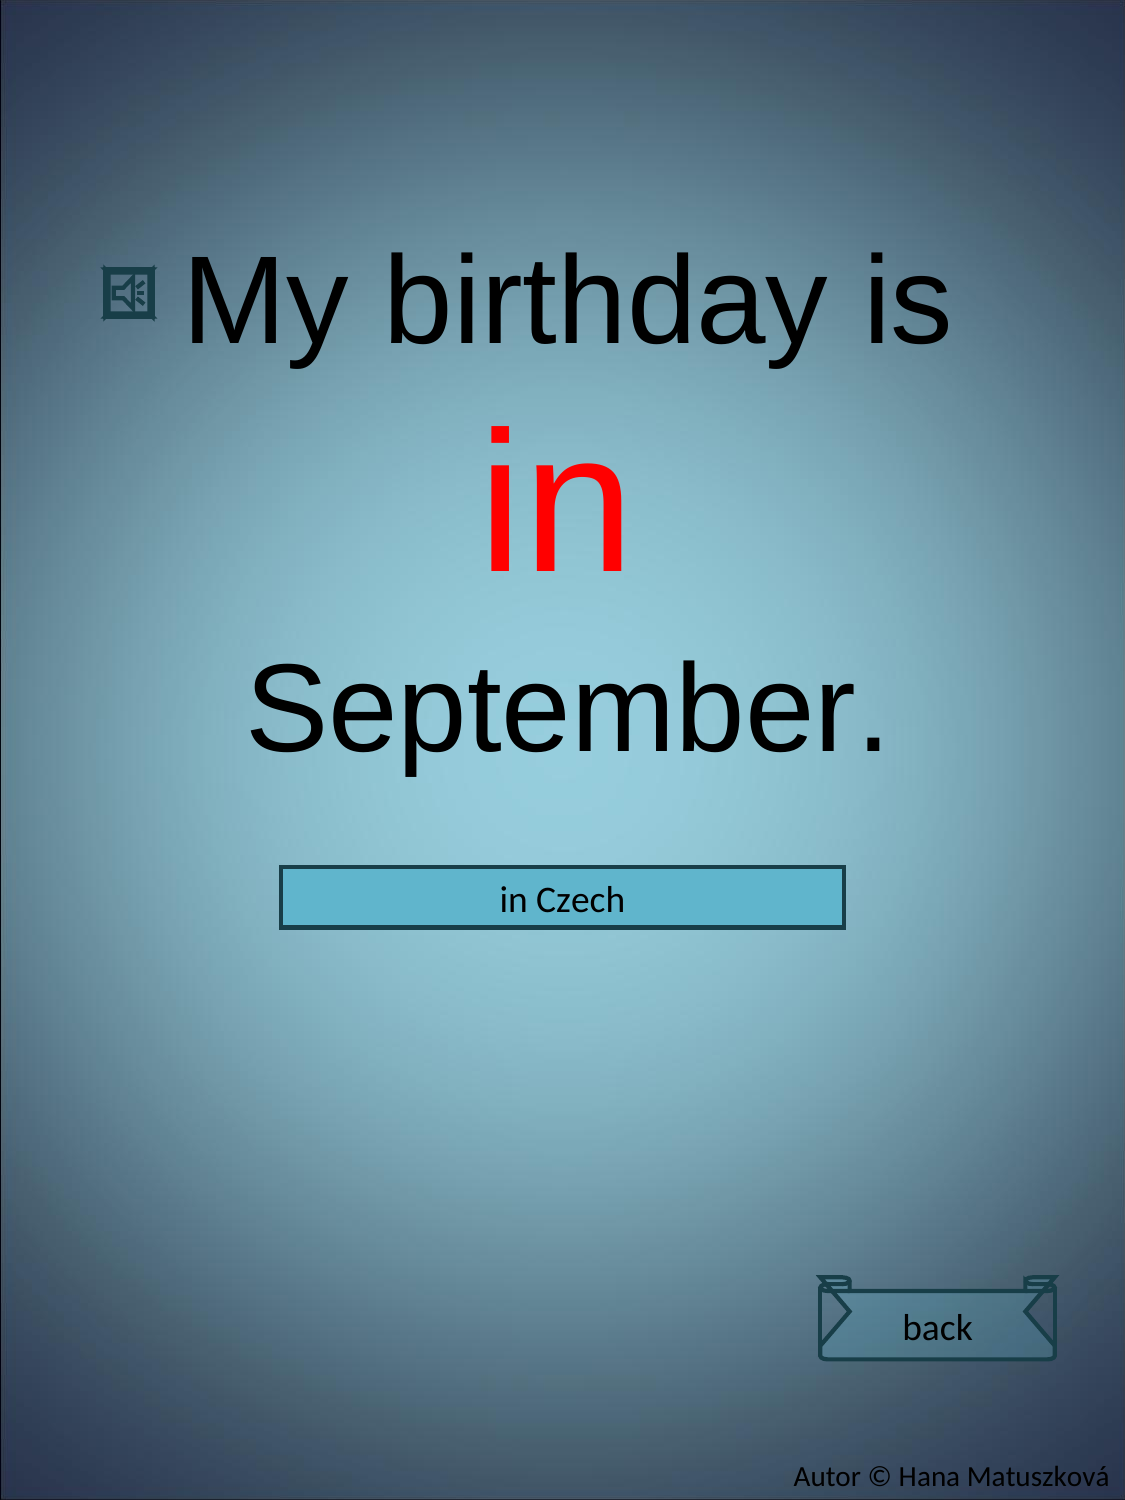

My birthday is
in
September.
Mám narozeniny v září.
in Czech
back
Autor © Hana Matuszková